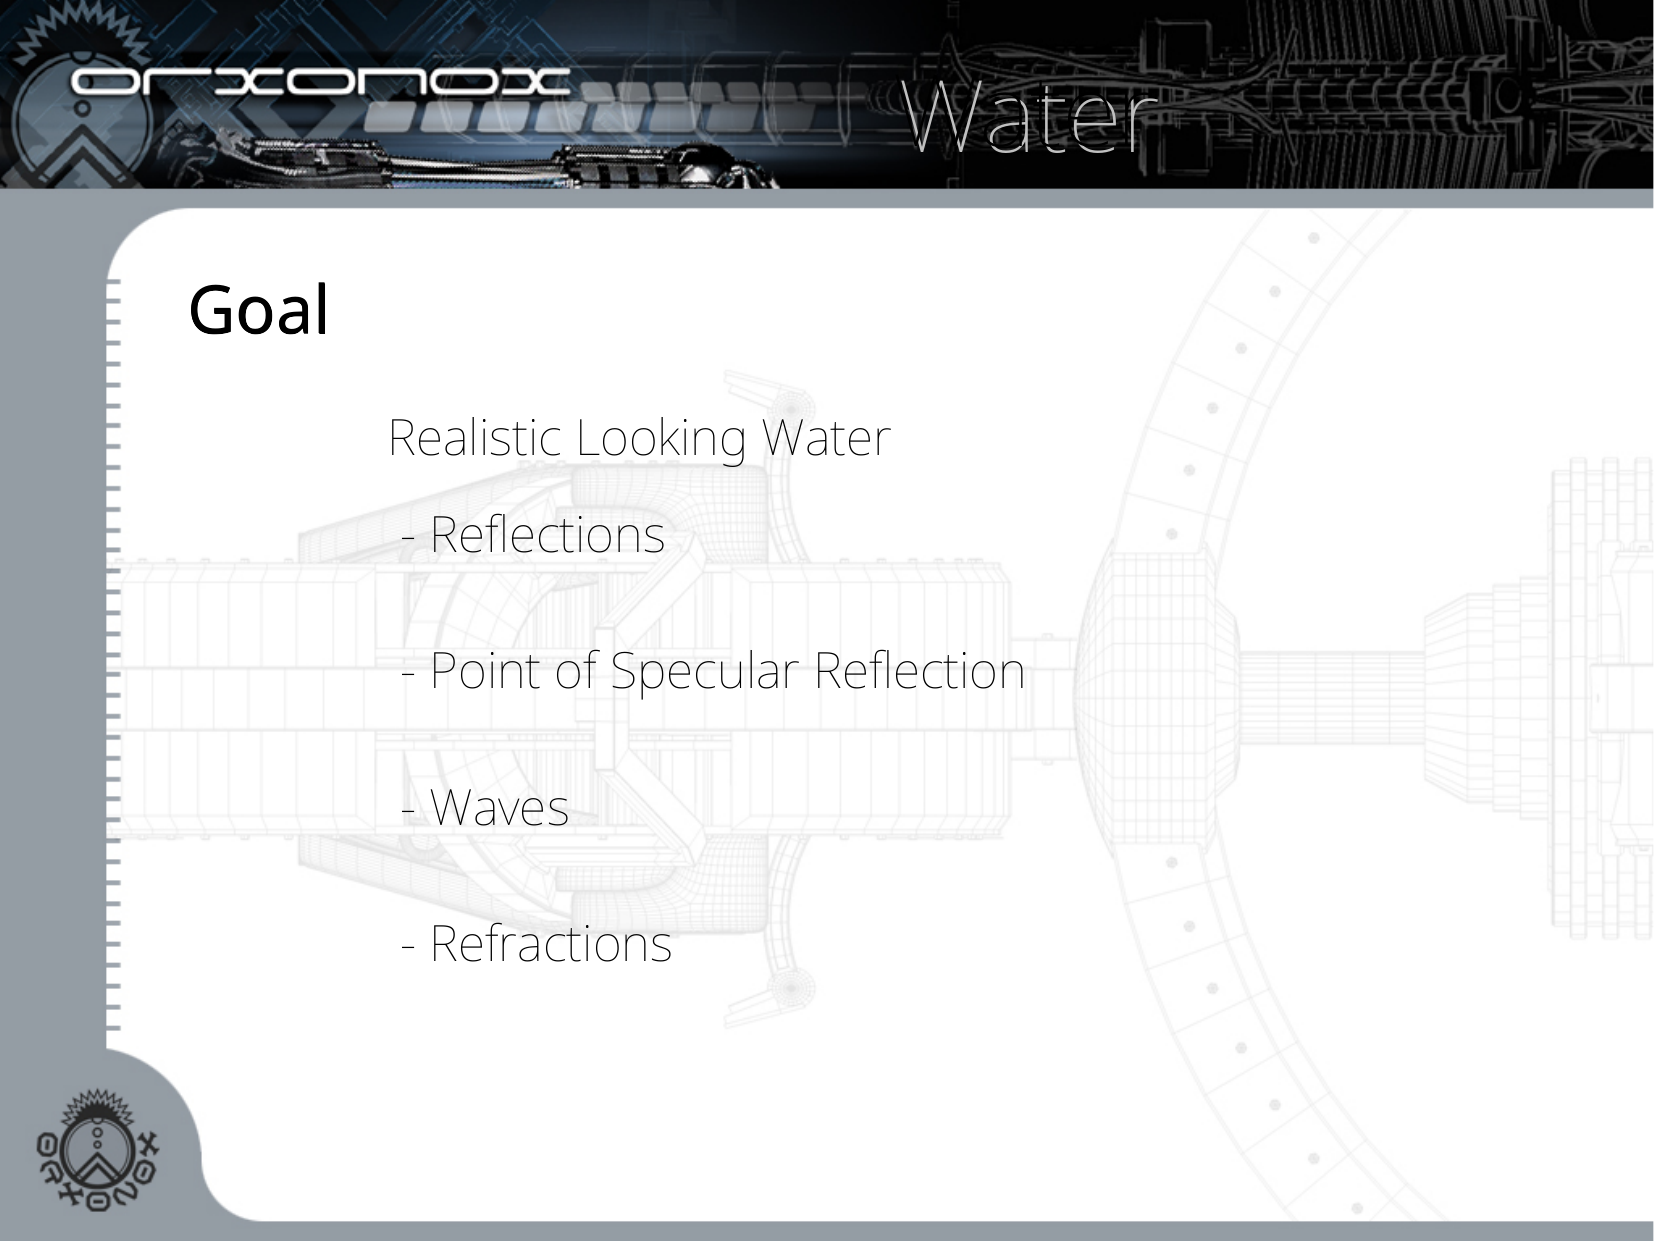

Water
Goal
Realistic Looking Water
 - Reflections
 - Point of Specular Reflection
 - Waves
 - Refractions